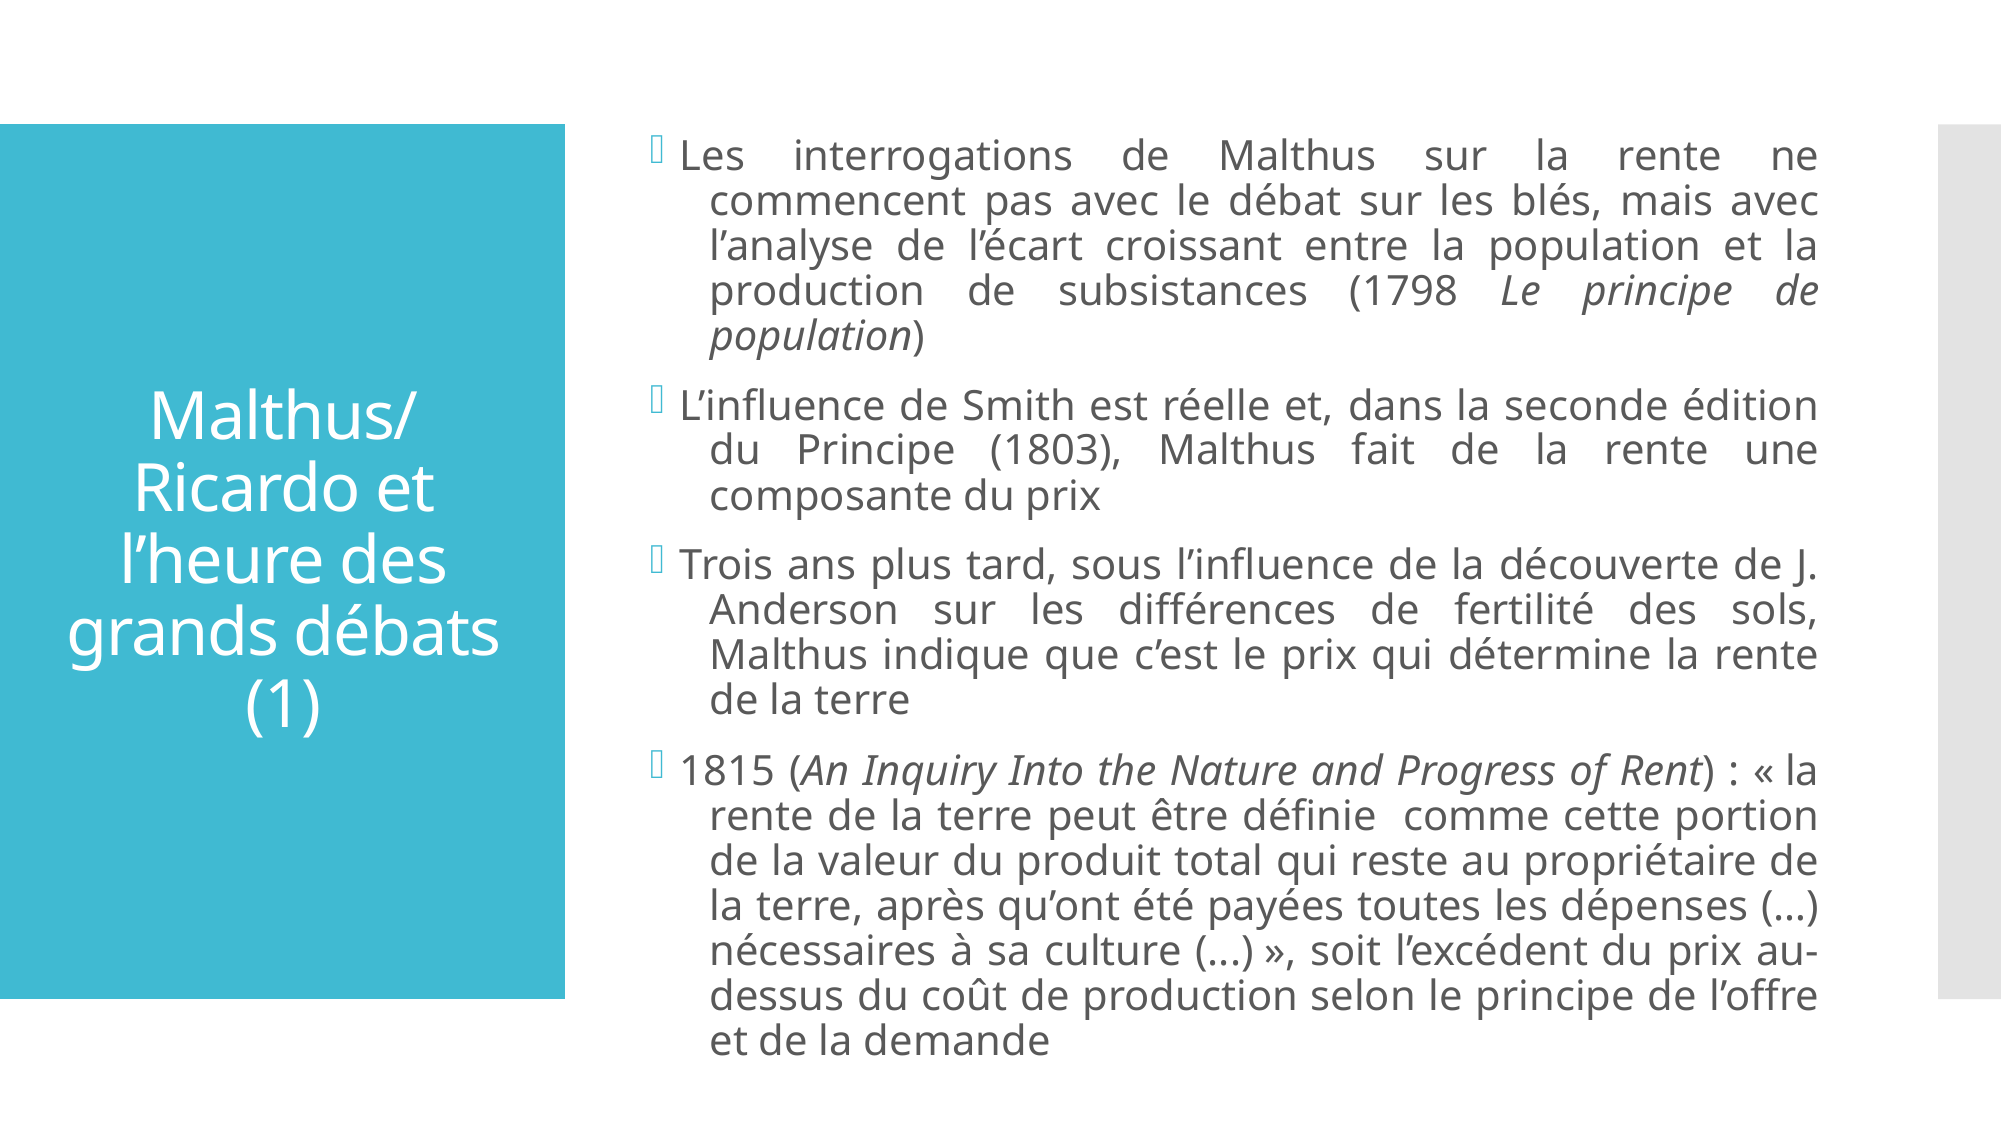

Les interrogations de Malthus sur la rente ne commencent pas avec le débat sur les blés, mais avec l’analyse de l’écart croissant entre la population et la production de subsistances (1798 Le principe de population)
L’influence de Smith est réelle et, dans la seconde édition du Principe (1803), Malthus fait de la rente une composante du prix
Trois ans plus tard, sous l’influence de la découverte de J. Anderson sur les différences de fertilité des sols, Malthus indique que c’est le prix qui détermine la rente de la terre
1815 (An Inquiry Into the Nature and Progress of Rent) : « la rente de la terre peut être définie comme cette portion de la valeur du produit total qui reste au propriétaire de la terre, après qu’ont été payées toutes les dépenses (…) nécessaires à sa culture (...) », soit l’excédent du prix au-dessus du coût de production selon le principe de l’offre et de la demande
# Malthus/Ricardo et l’heure des grands débats (1)